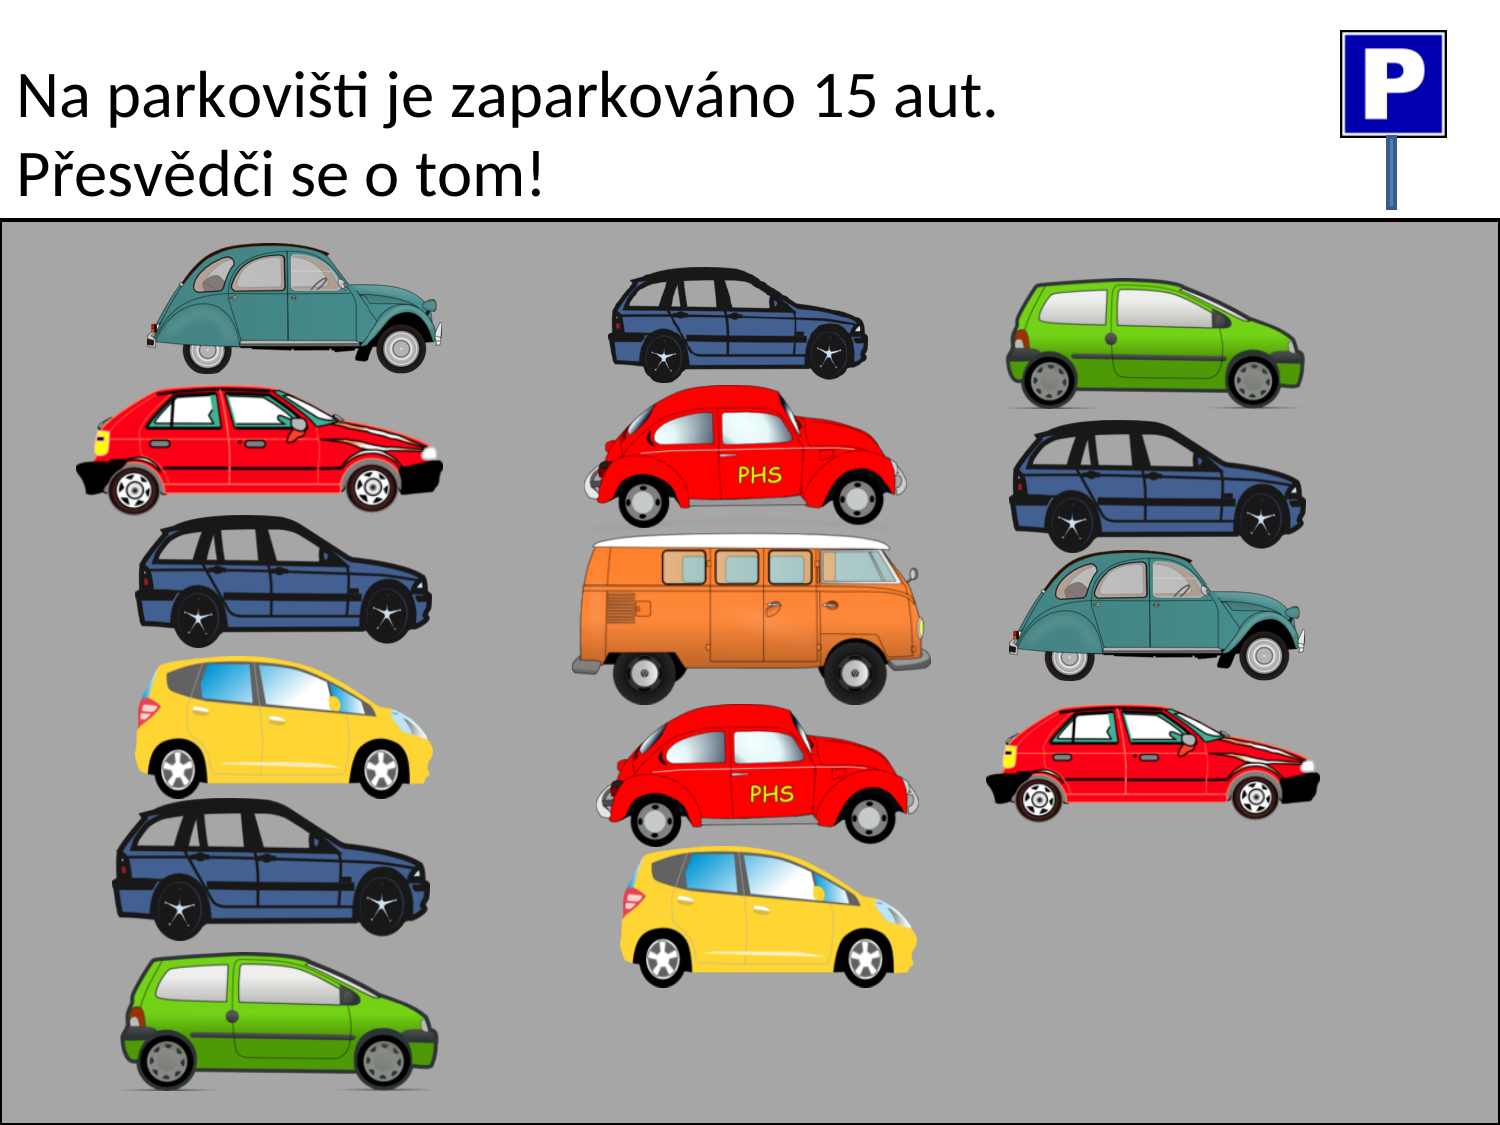

Na parkovišti je zaparkováno 15 aut.
Přesvědči se o tom!